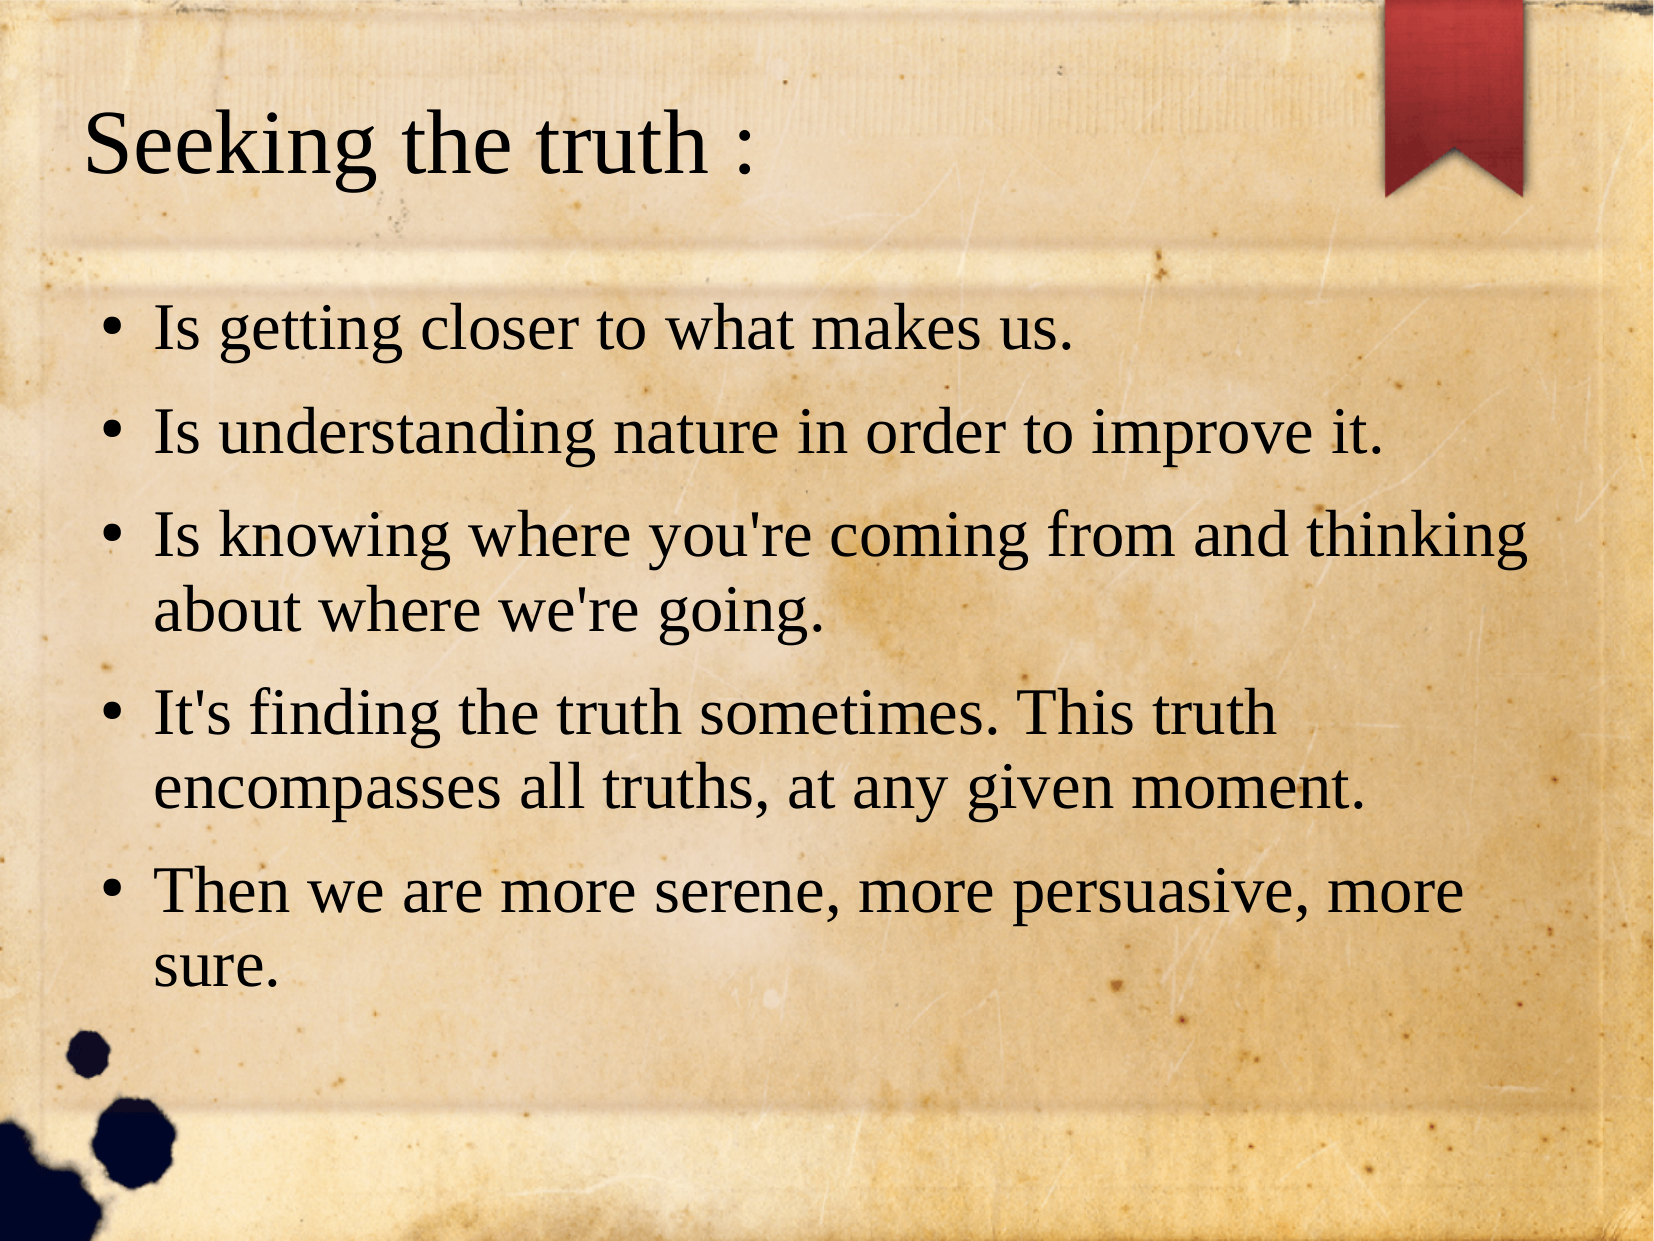

# Seeking the truth :
Is getting closer to what makes us.
Is understanding nature in order to improve it.
Is knowing where you're coming from and thinking about where we're going.
It's finding the truth sometimes. This truth encompasses all truths, at any given moment.
Then we are more serene, more persuasive, more sure.